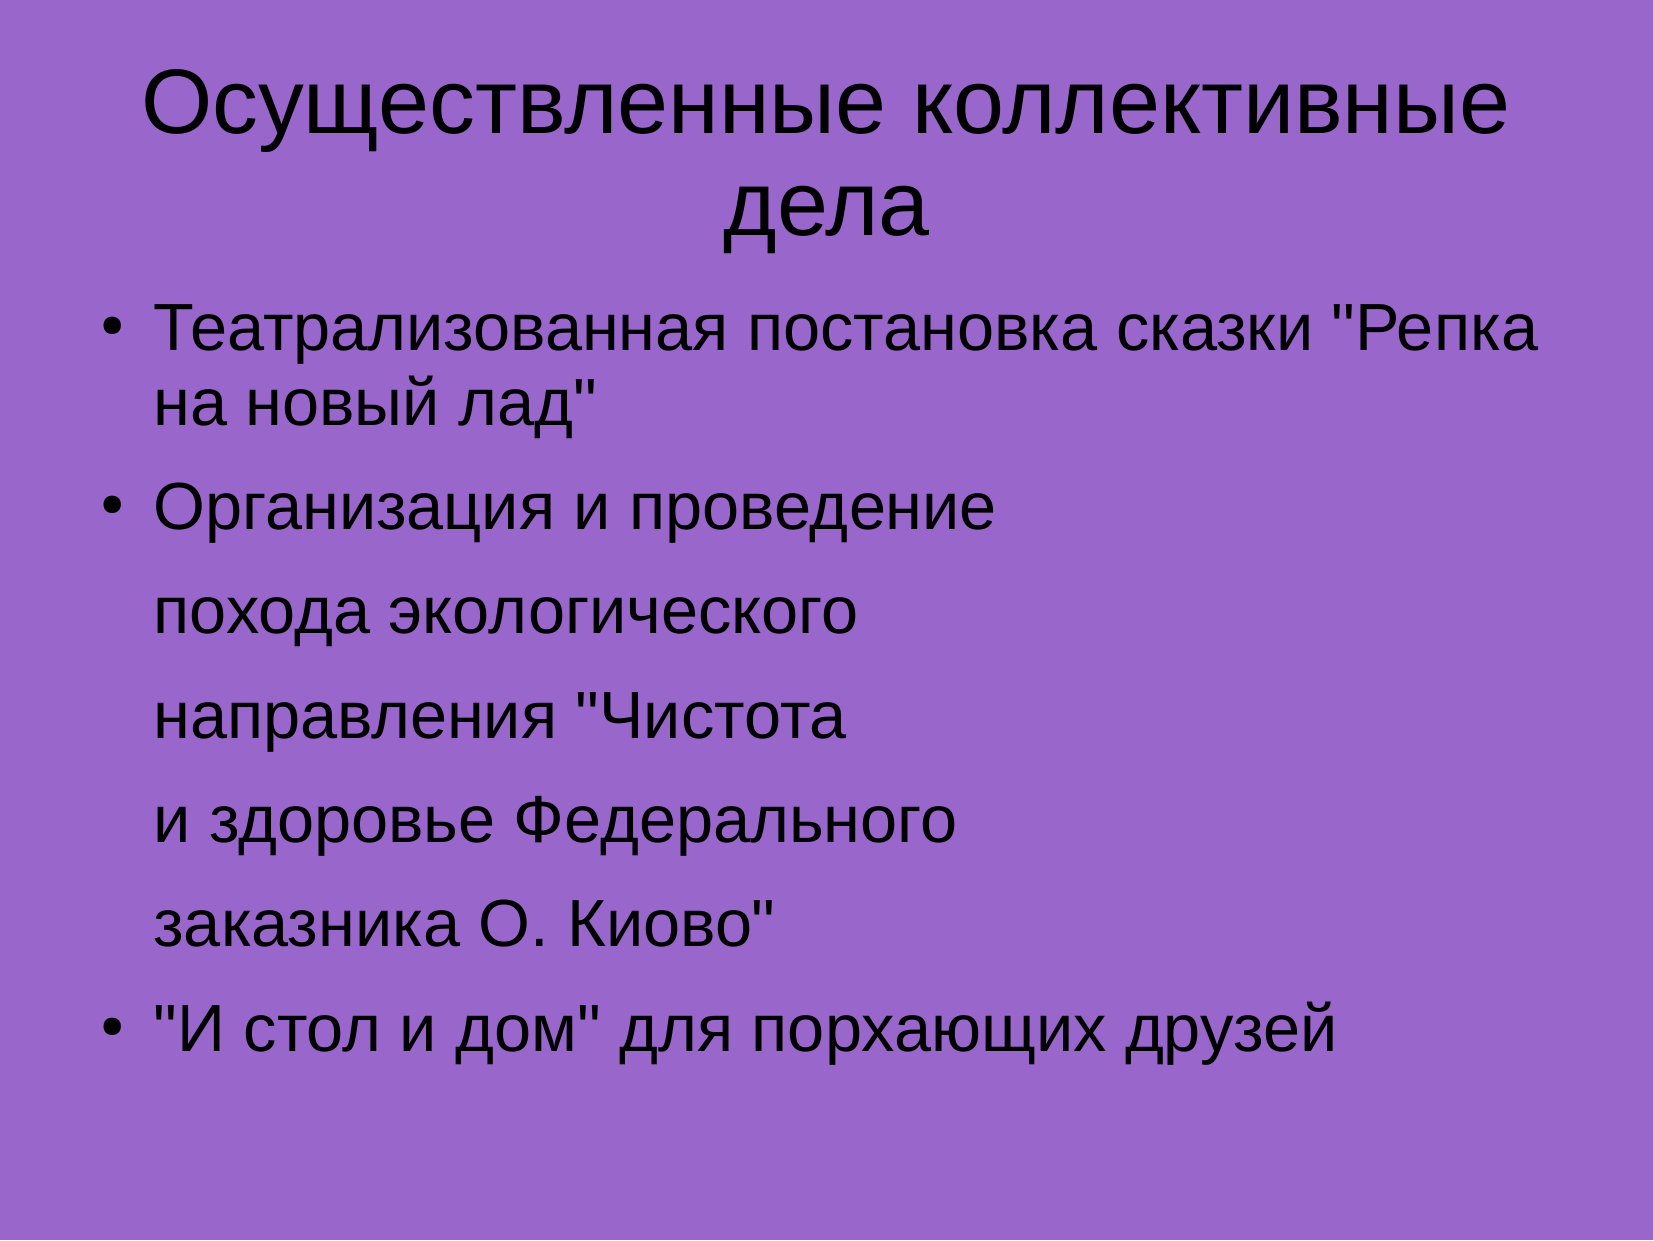

# Осуществленные коллективные дела
Театрализованная постановка сказки "Репка на новый лад"
Организация и проведение
похода экологического
направления "Чистота
и здоровье Федерального
заказника О. Киово"
"И стол и дом" для порхающих друзей